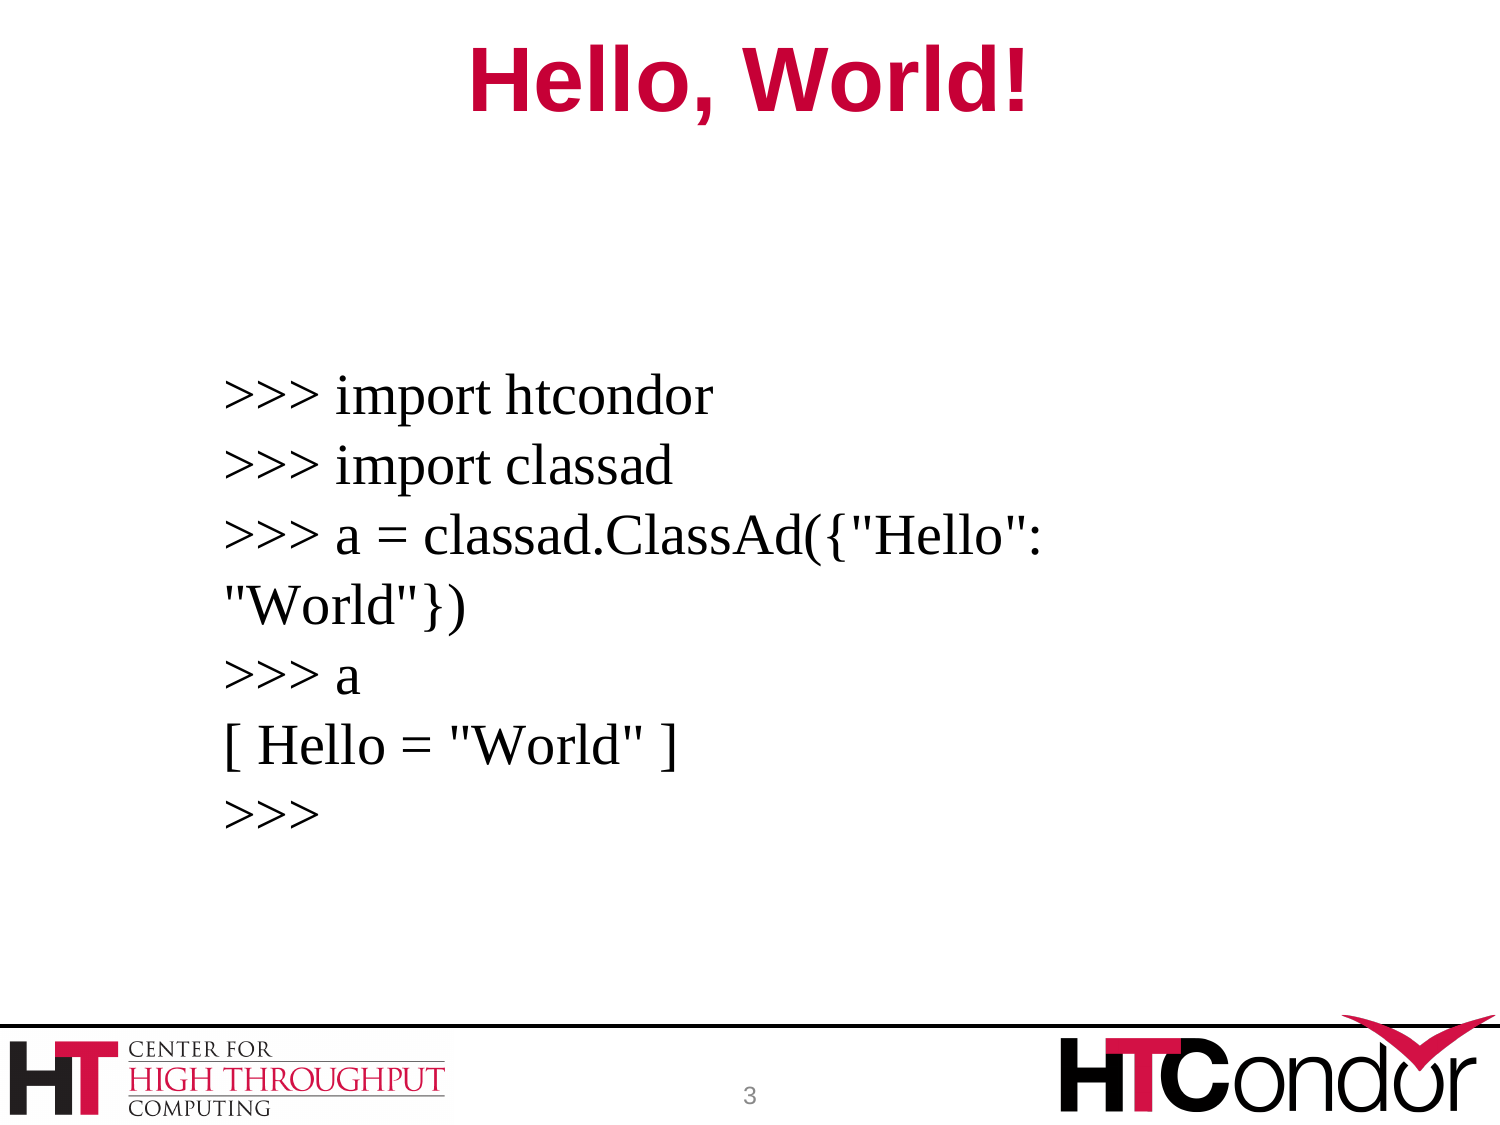

# Hello, World!
>>> import htcondor
>>> import classad
>>> a = classad.ClassAd({"Hello": "World"})
>>> a
[ Hello = "World" ]
>>>